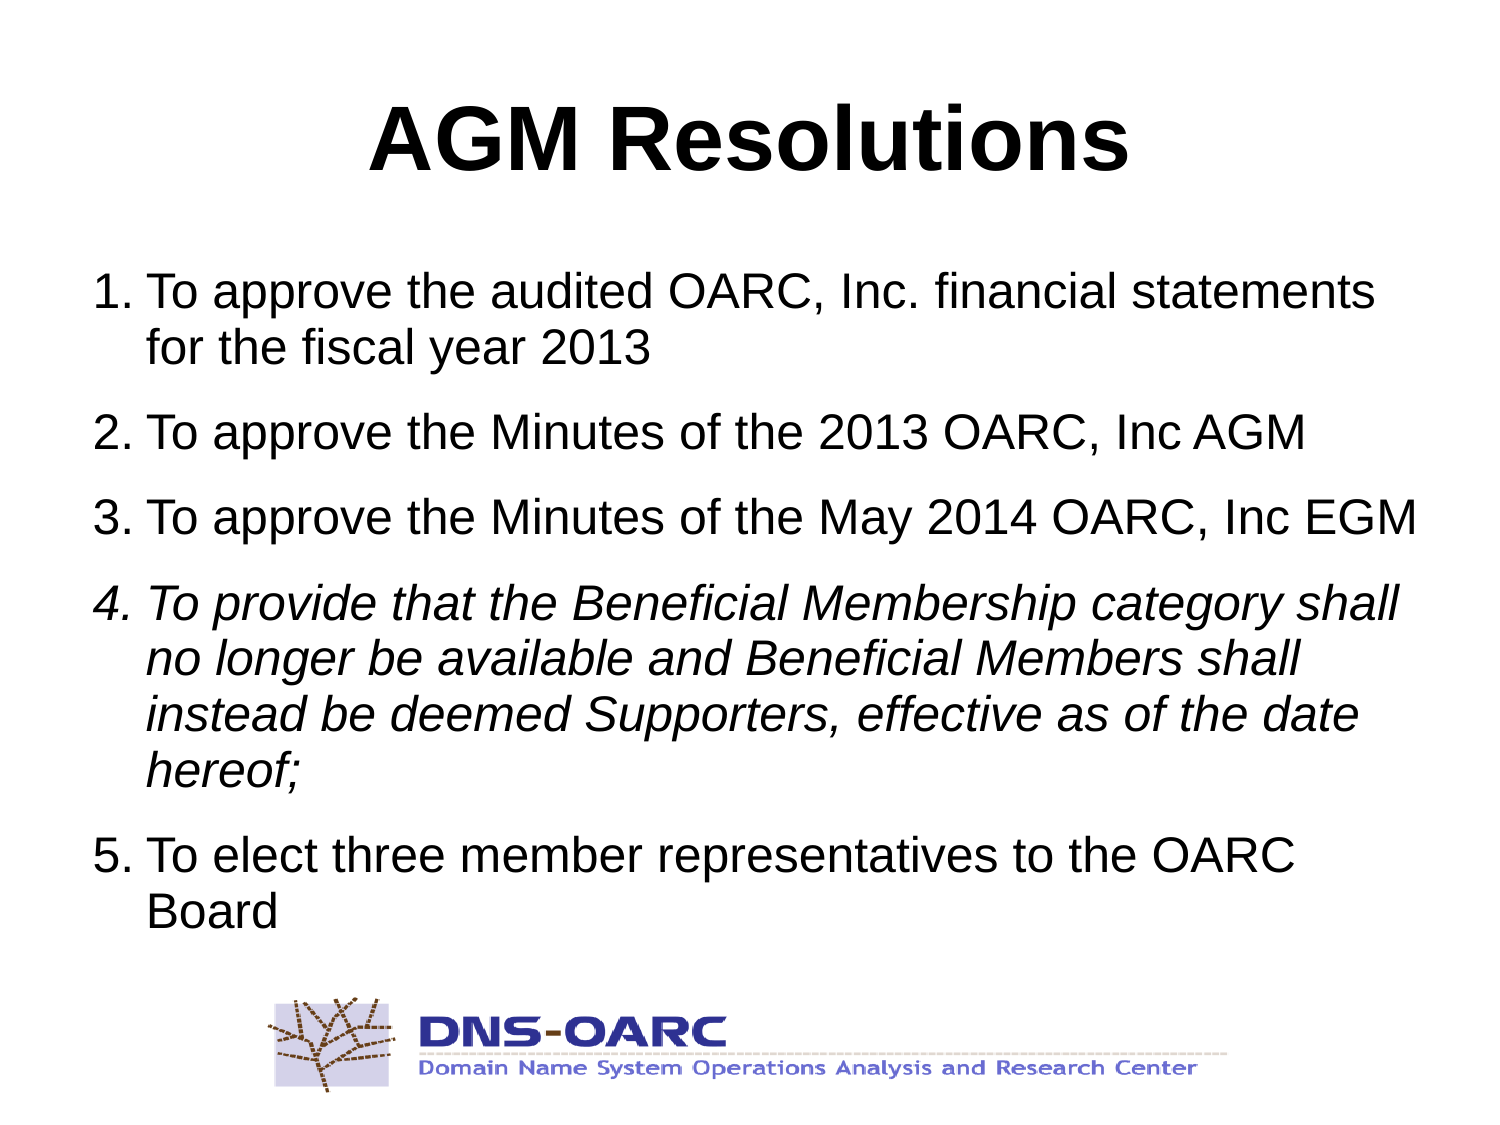

# AGM Resolutions
To approve the audited OARC, Inc. financial statements for the fiscal year 2013
To approve the Minutes of the 2013 OARC, Inc AGM
To approve the Minutes of the May 2014 OARC, Inc EGM
To provide that the Beneficial Membership category shall no longer be available and Beneficial Members shall instead be deemed Supporters, effective as of the date hereof;
To elect three member representatives to the OARC Board